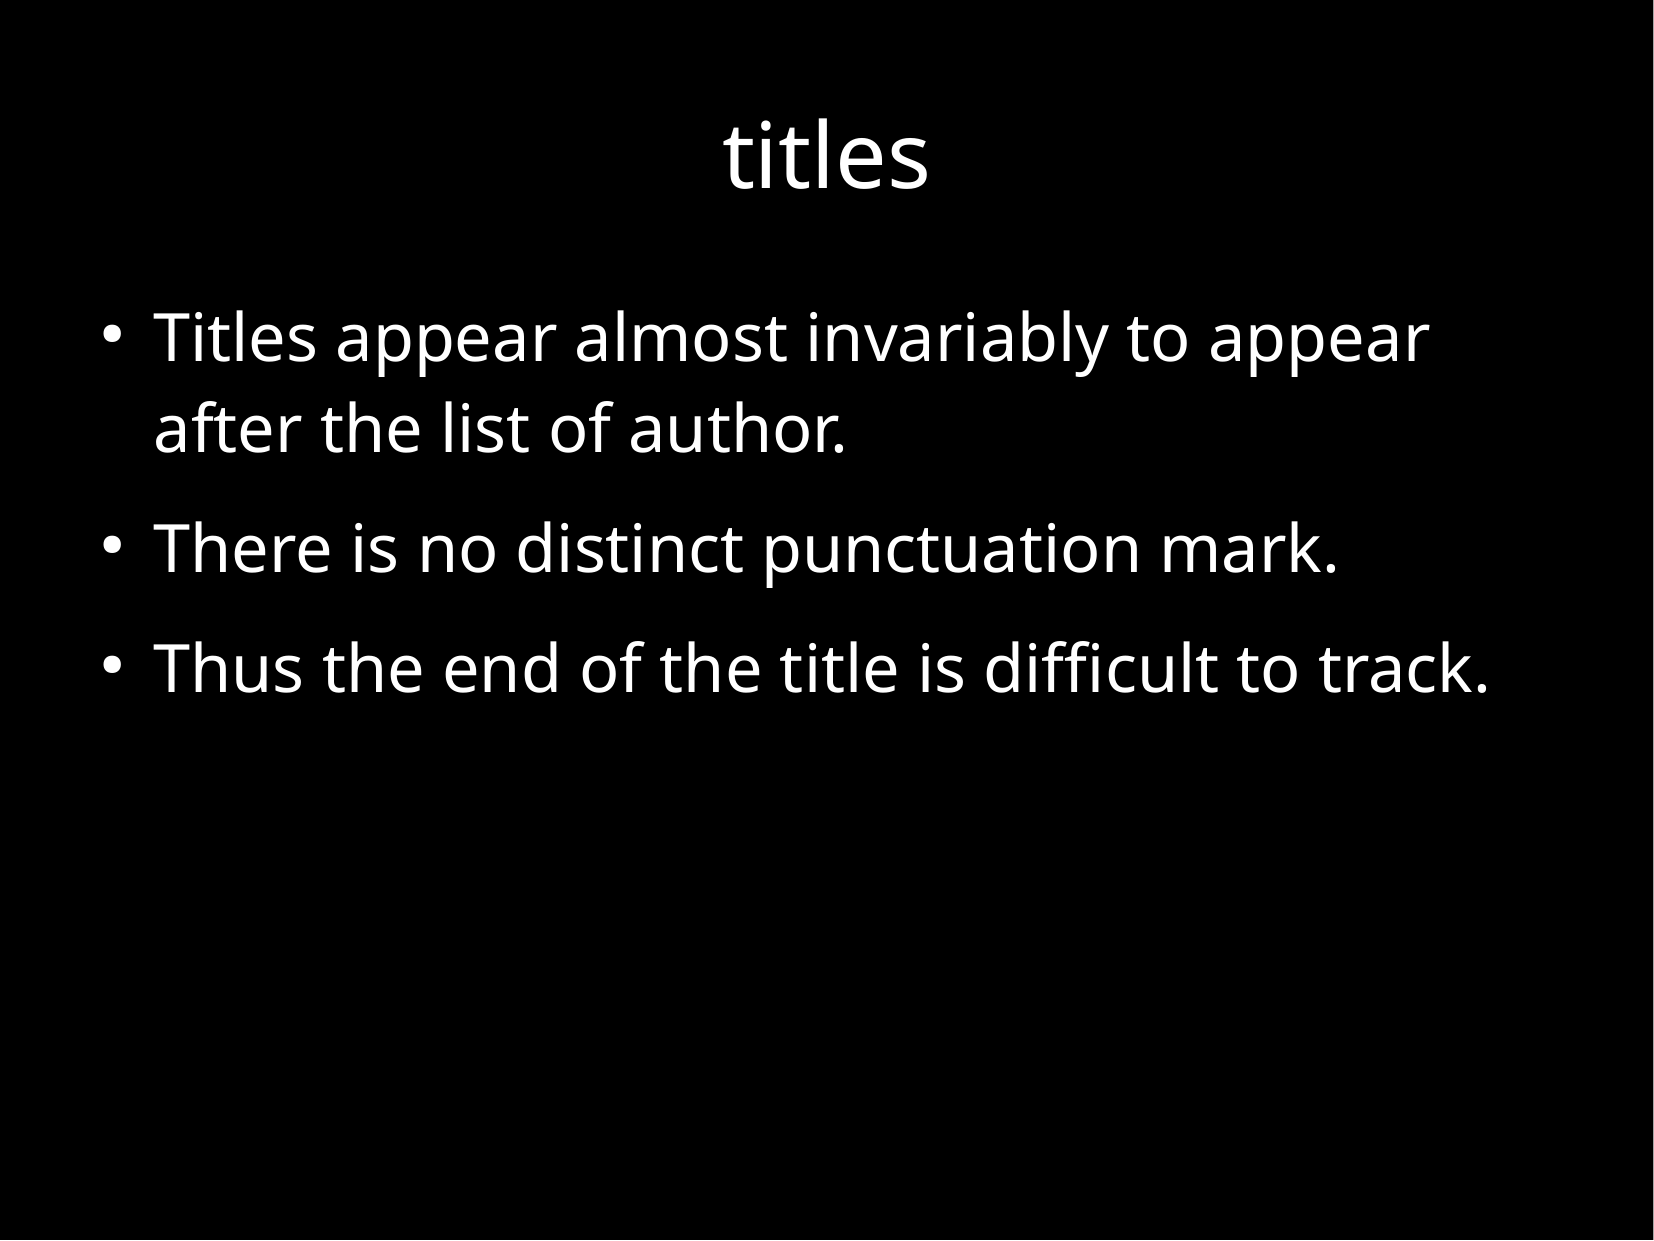

# titles
Titles appear almost invariably to appear after the list of author.
There is no distinct punctuation mark.
Thus the end of the title is difficult to track.